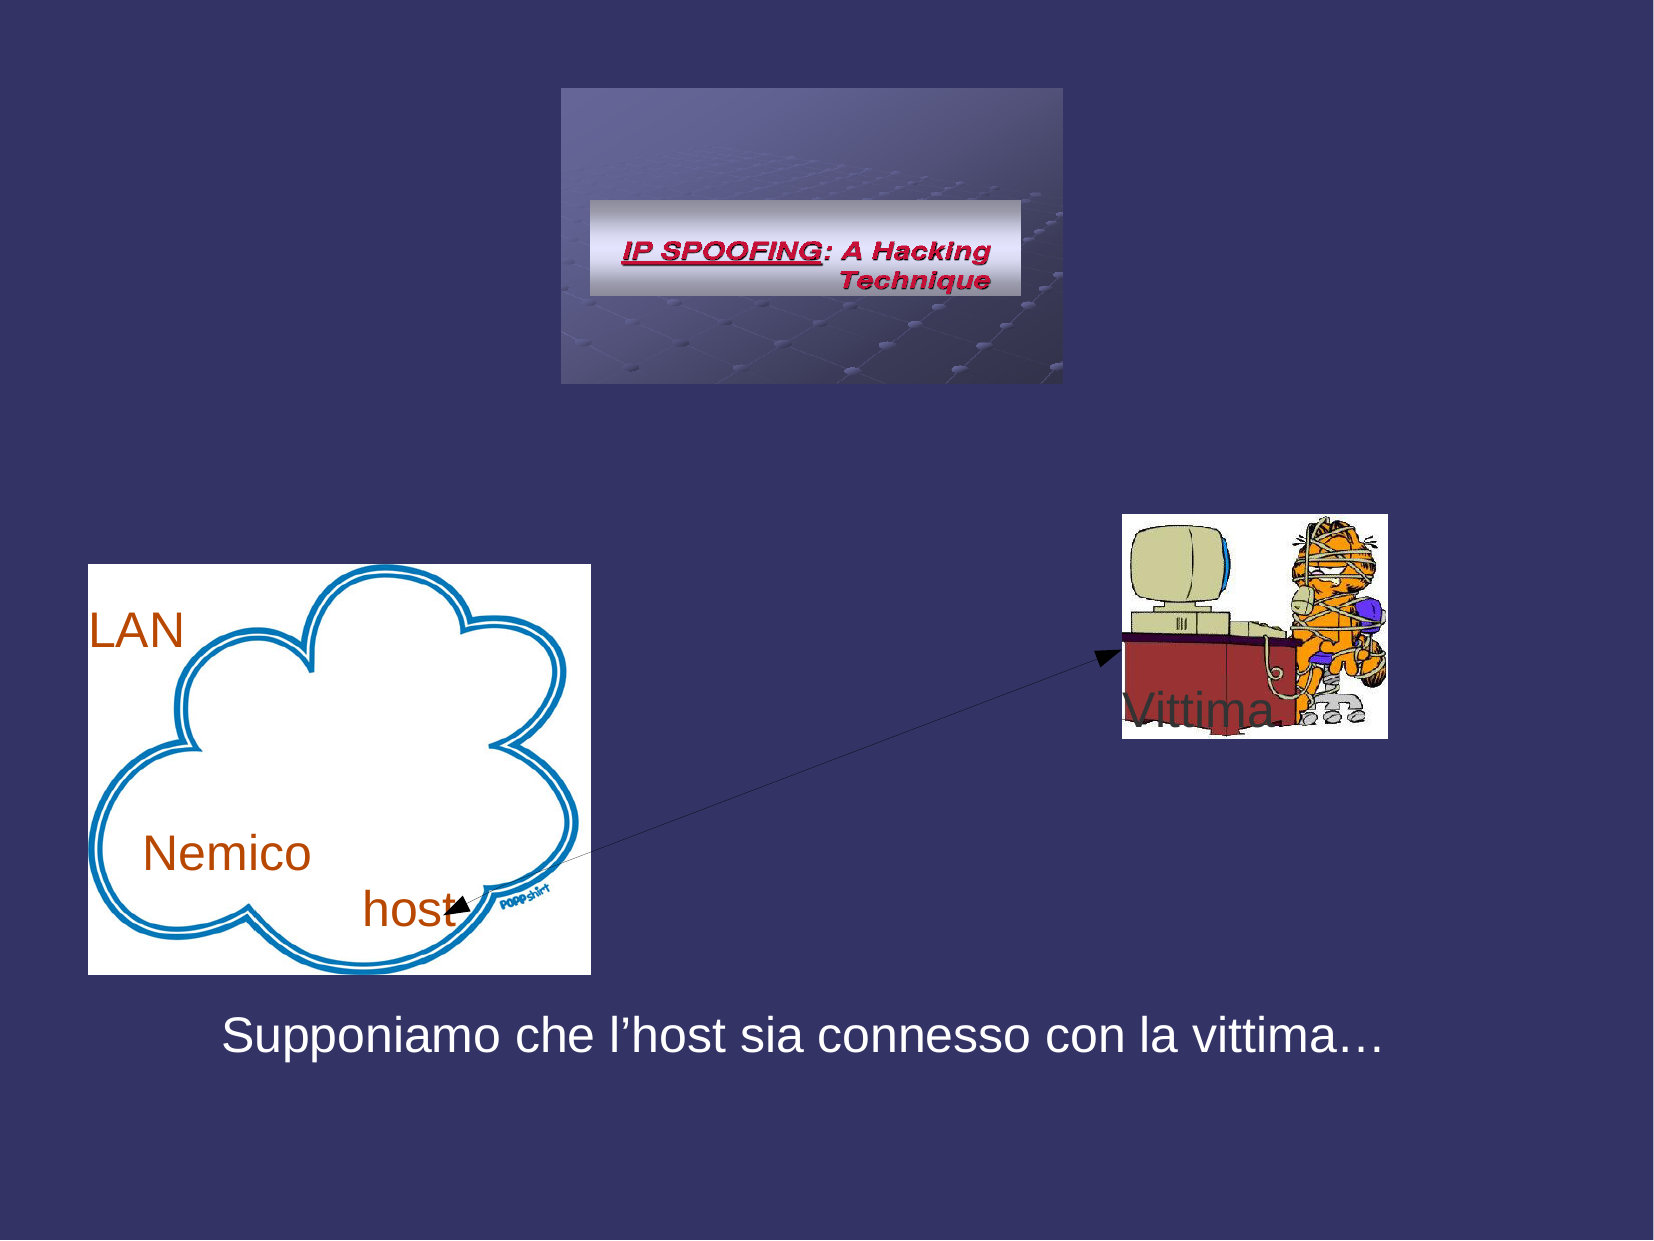

Vittima
LAN
Nemico
 host
Supponiamo che l’host sia connesso con la vittima…